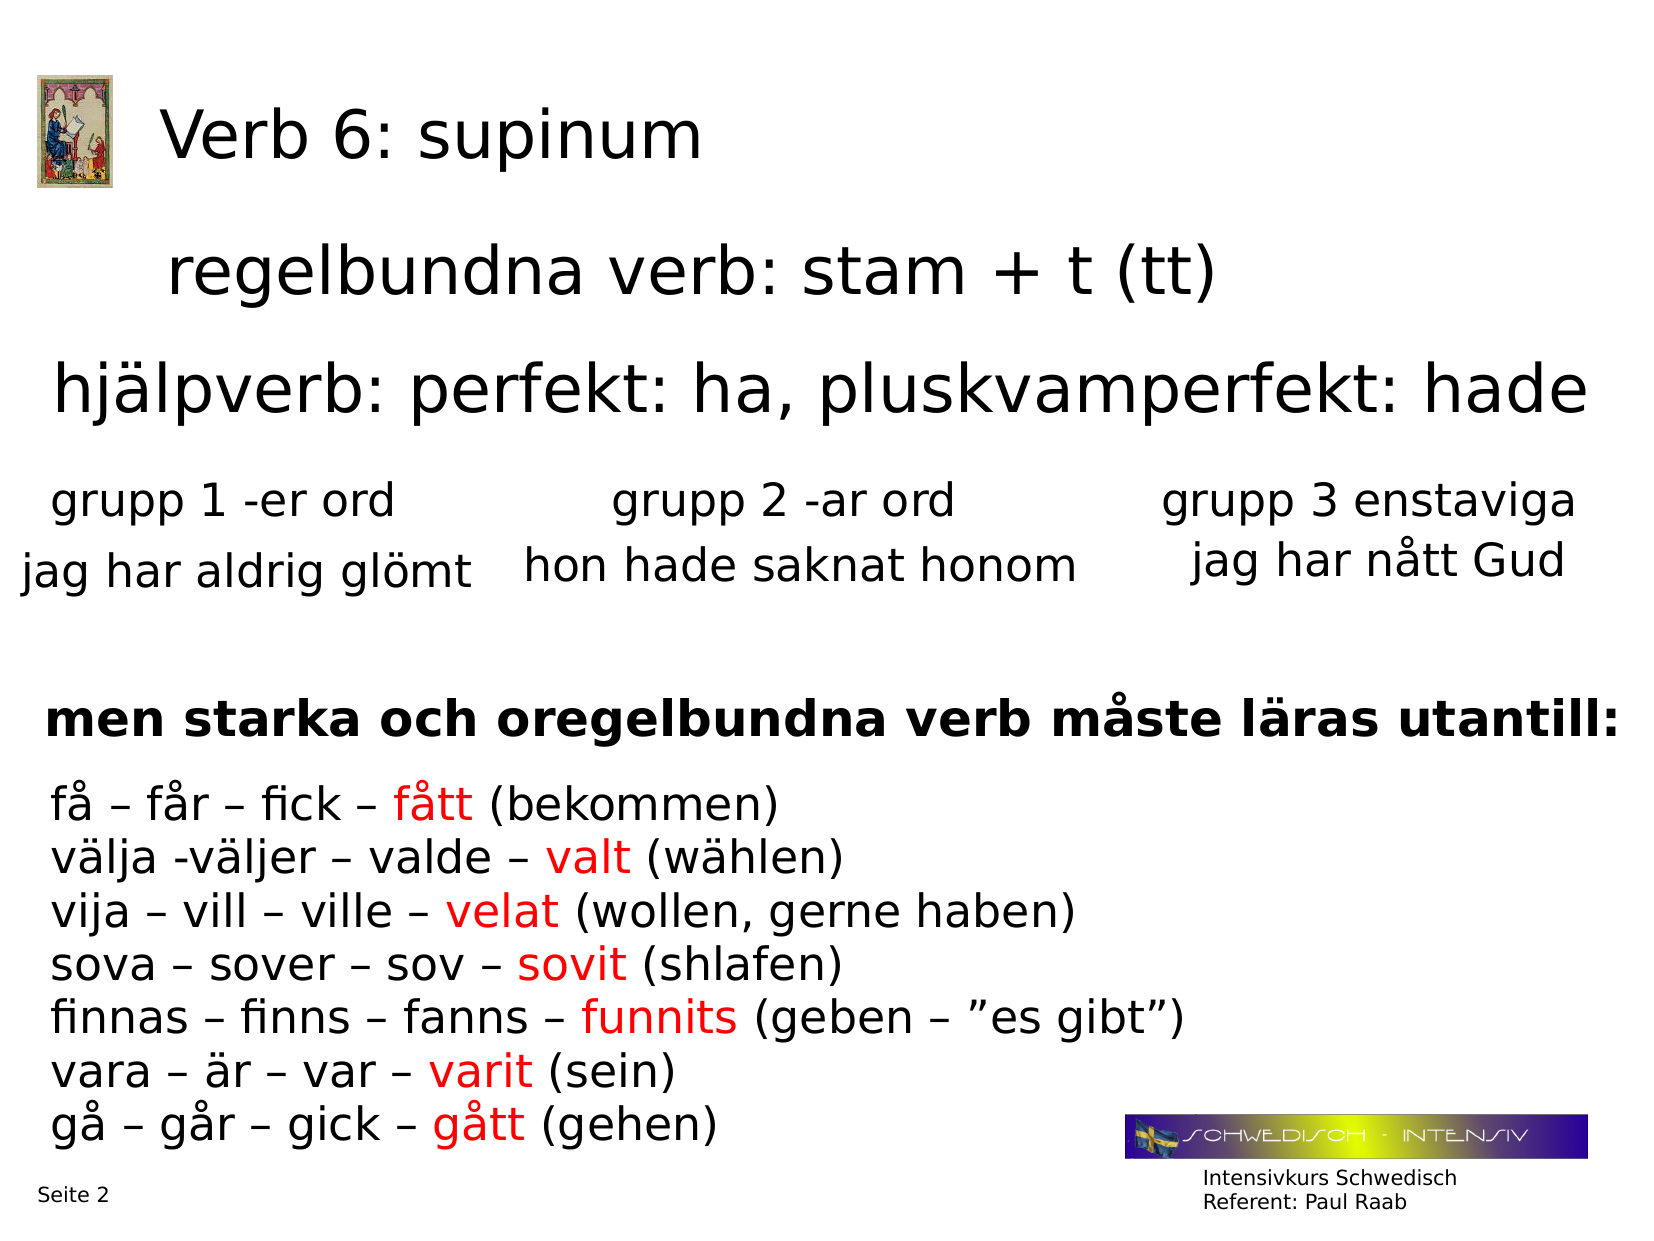

Verb 6: supinum
regelbundna verb: stam + t (tt)
hjälpverb: perfekt: ha, pluskvamperfekt: hade
grupp 1 -er ord
grupp 2 -ar ord
grupp 3 enstaviga
jag har nått Gud
hon hade saknat honom
jag har aldrig glömt
men starka och oregelbundna verb måste läras utantill:
få – får – fick – fått (bekommen)
välja -väljer – valde – valt (wählen)
vija – vill – ville – velat (wollen, gerne haben)
sova – sover – sov – sovit (shlafen)
finnas – finns – fanns – funnits (geben – ”es gibt”)
vara – är – var – varit (sein)
gå – går – gick – gått (gehen)